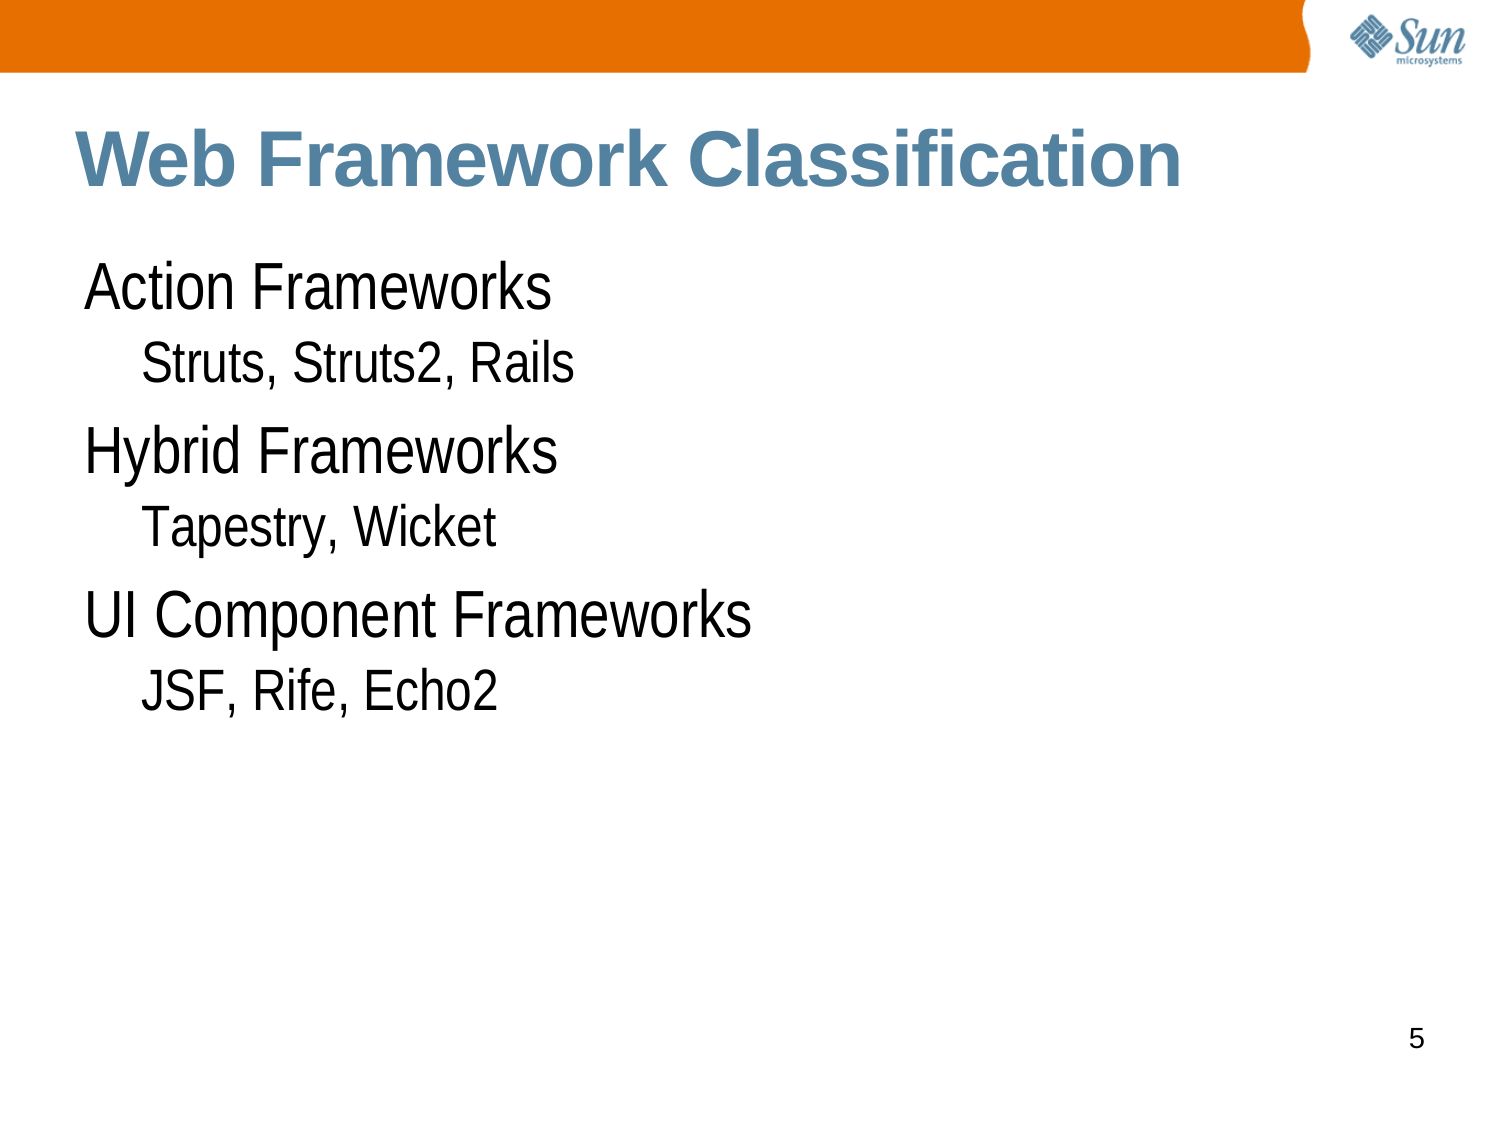

# Web Framework Classification
Action Frameworks
Struts, Struts2, Rails
Hybrid Frameworks
Tapestry, Wicket
UI Component Frameworks
JSF, Rife, Echo2
5